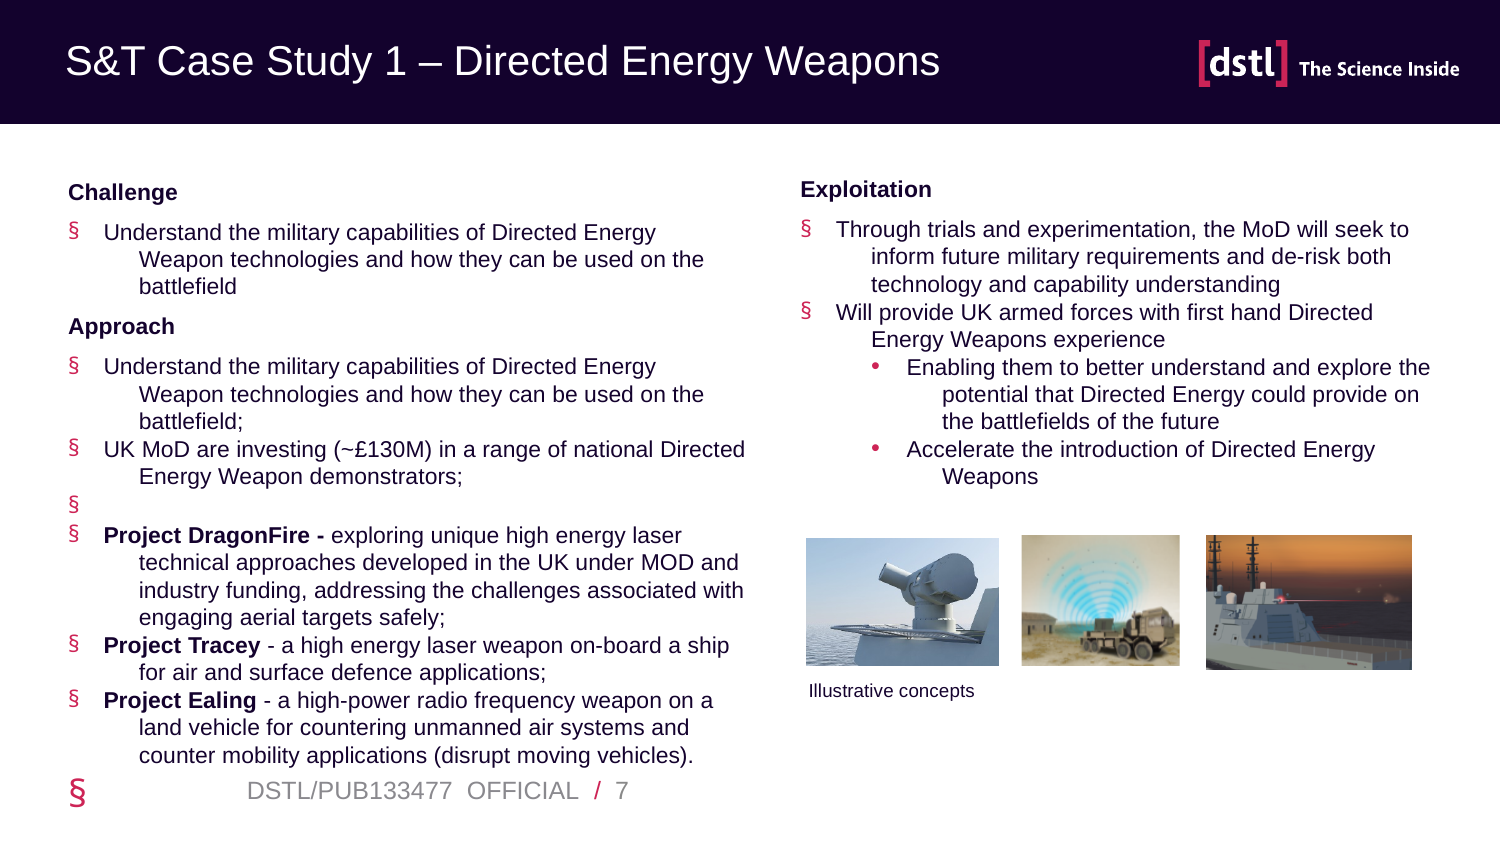

# S&T Case Study 1 – Directed Energy Weapons
Exploitation
Through trials and experimentation, the MoD will seek to inform future military requirements and de-risk both technology and capability understanding
Will provide UK armed forces with first hand Directed Energy Weapons experience
Enabling them to better understand and explore the potential that Directed Energy could provide on the battlefields of the future
Accelerate the introduction of Directed Energy Weapons
Challenge
Understand the military capabilities of Directed Energy Weapon technologies and how they can be used on the battlefield
Approach
Understand the military capabilities of Directed Energy Weapon technologies and how they can be used on the battlefield;
UK MoD are investing (~£130M) in a range of national Directed Energy Weapon demonstrators;
Project DragonFire - exploring unique high energy laser technical approaches developed in the UK under MOD and industry funding, addressing the challenges associated with engaging aerial targets safely;
Project Tracey - a high energy laser weapon on-board a ship for air and surface defence applications;
Project Ealing - a high-power radio frequency weapon on a land vehicle for countering unmanned air systems and counter mobility applications (disrupt moving vehicles).
Illustrative concepts
DSTL/PUB133477 OFFICIAL /